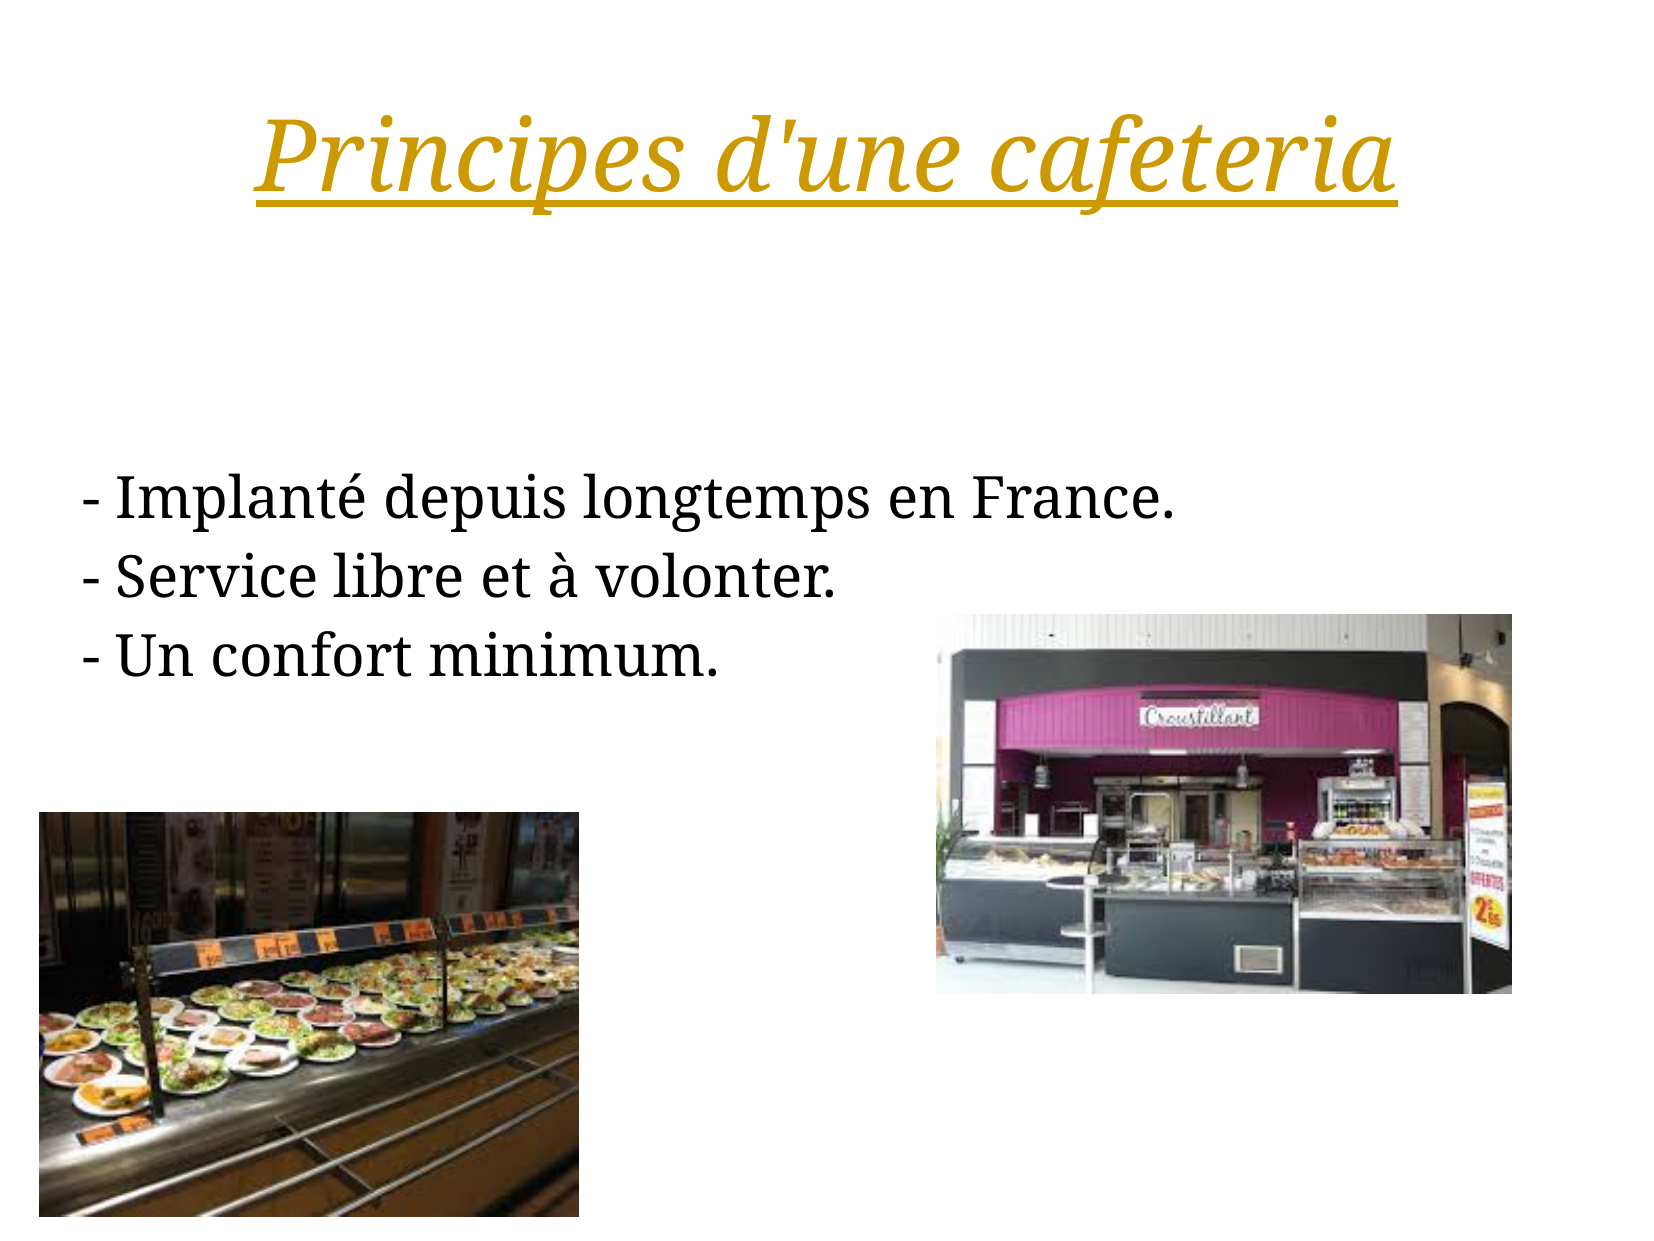

# Principes d'une cafeteria
- Implanté depuis longtemps en France.
- Service libre et à volonter.
- Un confort minimum.